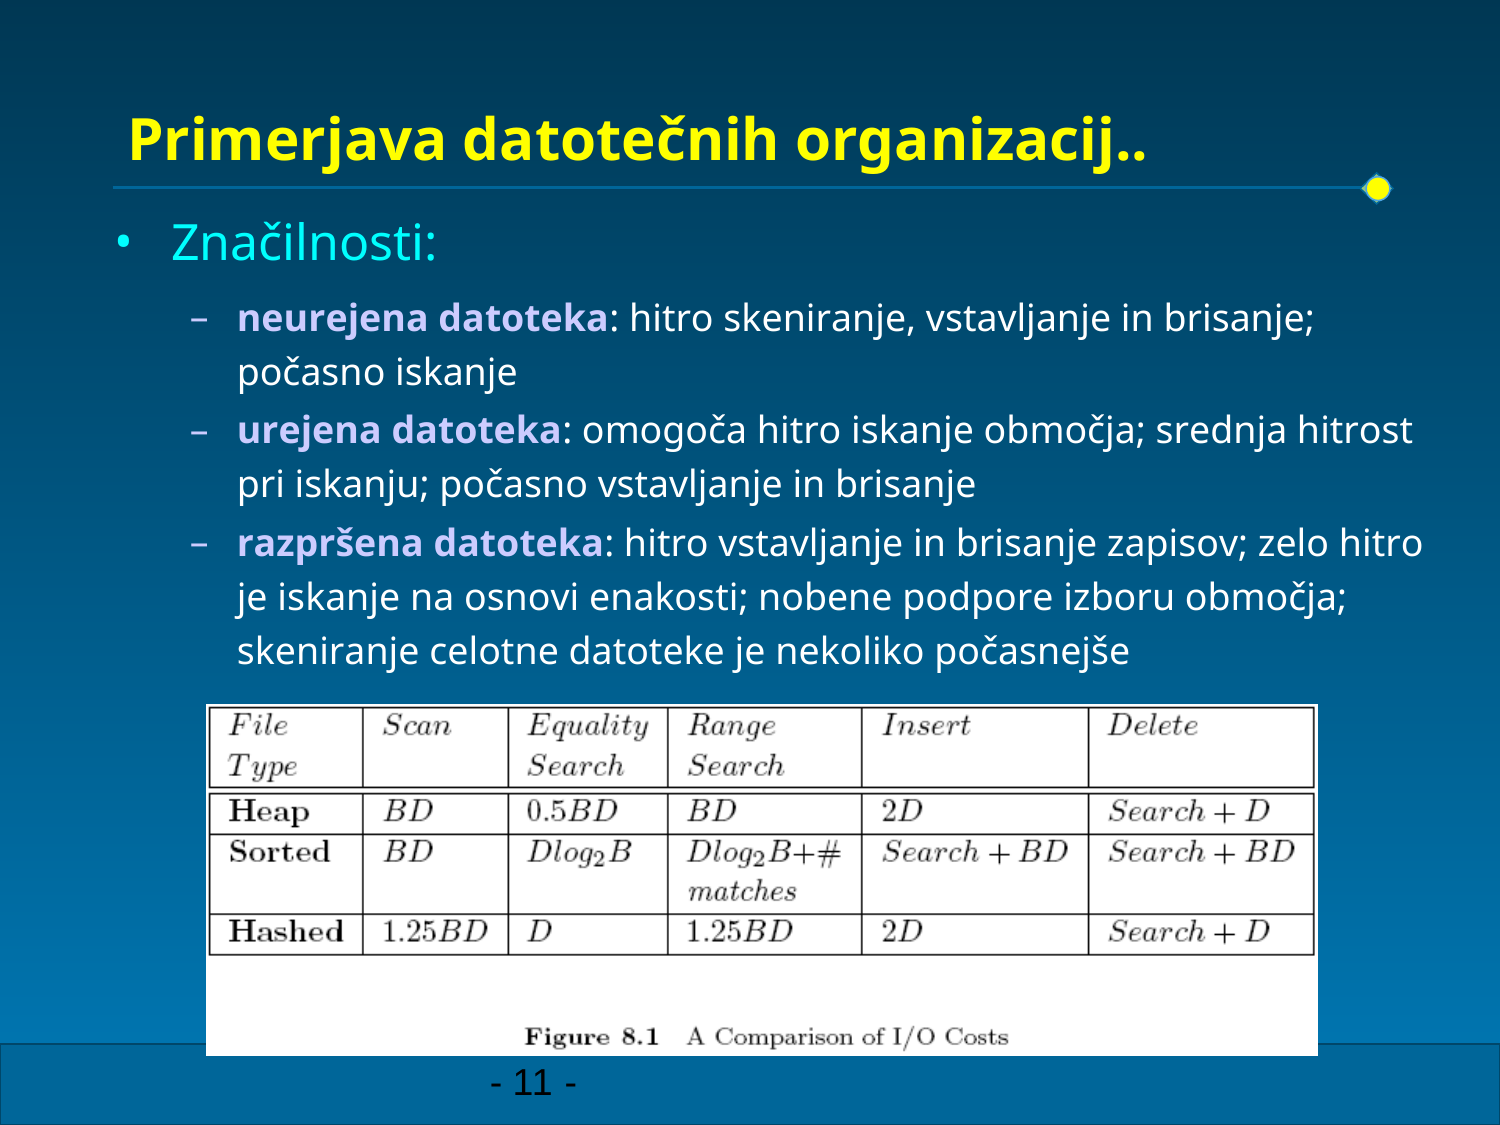

# Primerjava datotečnih organizacij..
Značilnosti:
neurejena datoteka: hitro skeniranje, vstavljanje in brisanje; počasno iskanje
urejena datoteka: omogoča hitro iskanje območja; srednja hitrost pri iskanju; počasno vstavljanje in brisanje
razpršena datoteka: hitro vstavljanje in brisanje zapisov; zelo hitro je iskanje na osnovi enakosti; nobene podpore izboru območja; skeniranje celotne datoteke je nekoliko počasnejše